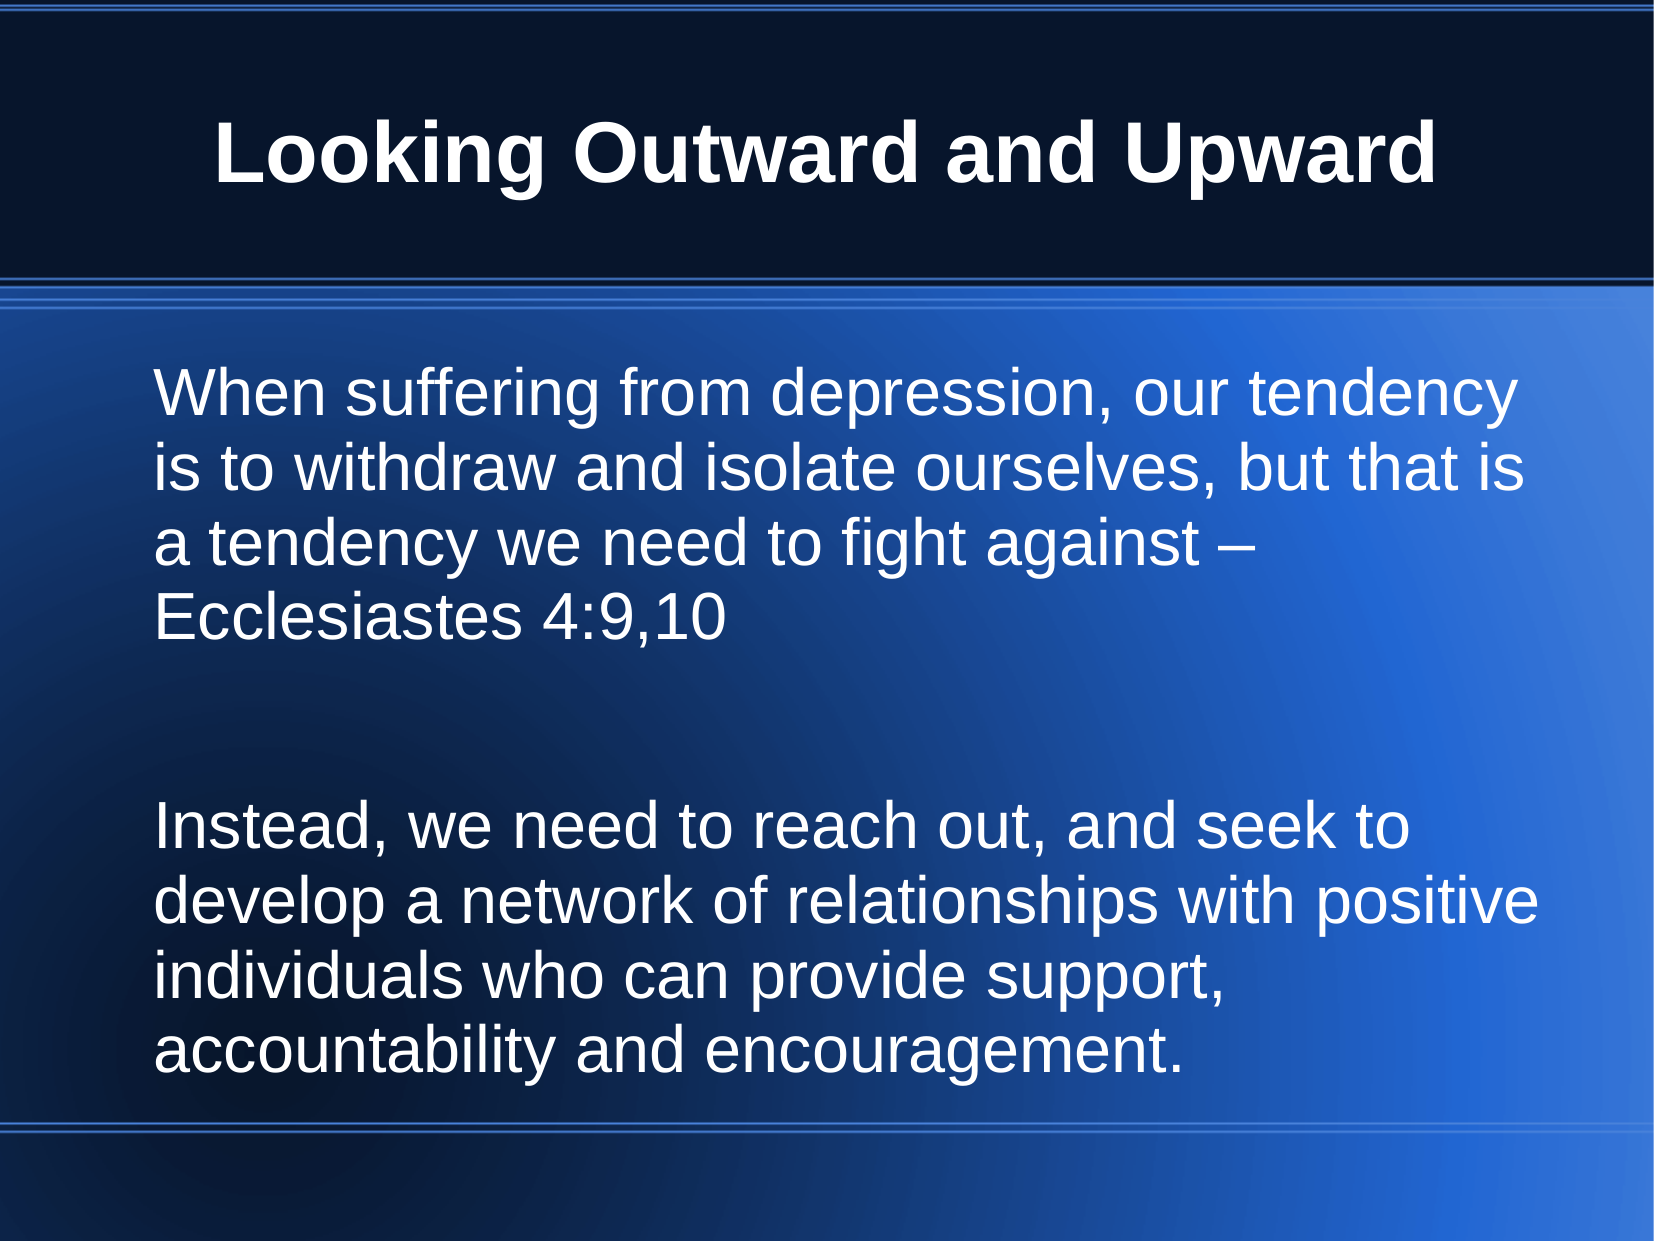

# Looking Outward and Upward
When suffering from depression, our tendency is to withdraw and isolate ourselves, but that is a tendency we need to fight against – Ecclesiastes 4:9,10
Instead, we need to reach out, and seek to develop a network of relationships with positive individuals who can provide support, accountability and encouragement.